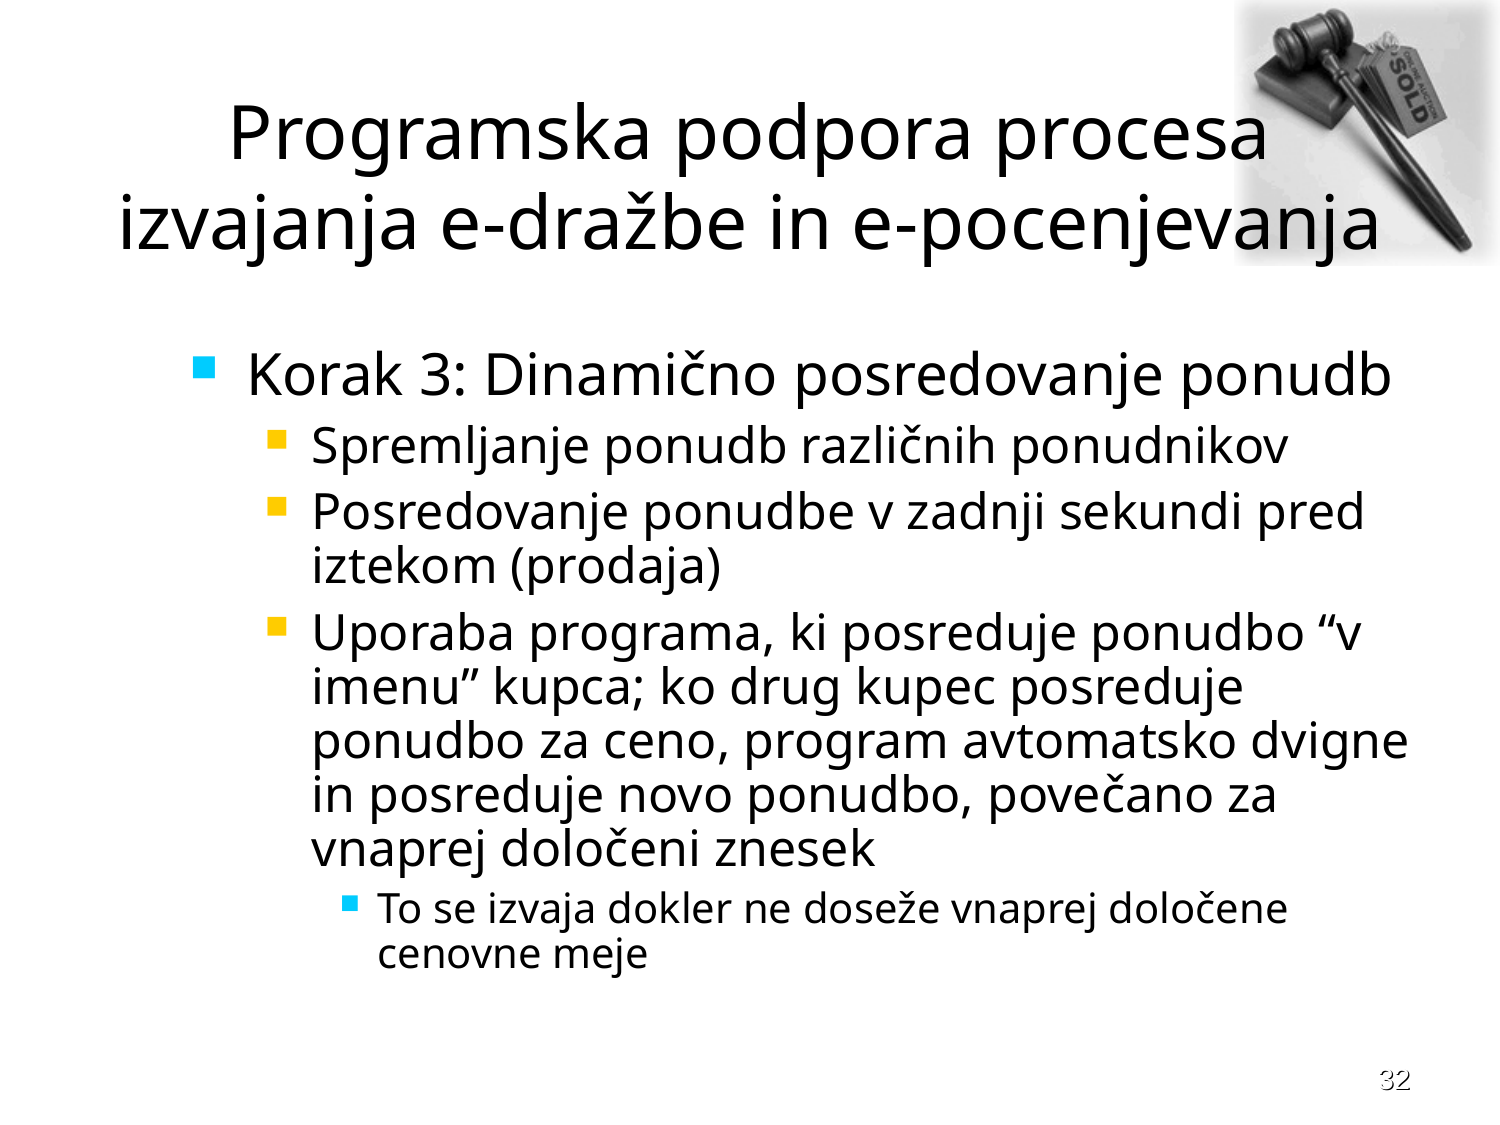

# Programska podpora procesa izvajanja e-dražbe in e-pocenjevanja
Korak 3: Dinamično posredovanje ponudb
Spremljanje ponudb različnih ponudnikov
Posredovanje ponudbe v zadnji sekundi pred iztekom (prodaja)
Uporaba programa, ki posreduje ponudbo “v imenu” kupca; ko drug kupec posreduje ponudbo za ceno, program avtomatsko dvigne in posreduje novo ponudbo, povečano za vnaprej določeni znesek
To se izvaja dokler ne doseže vnaprej določene cenovne meje